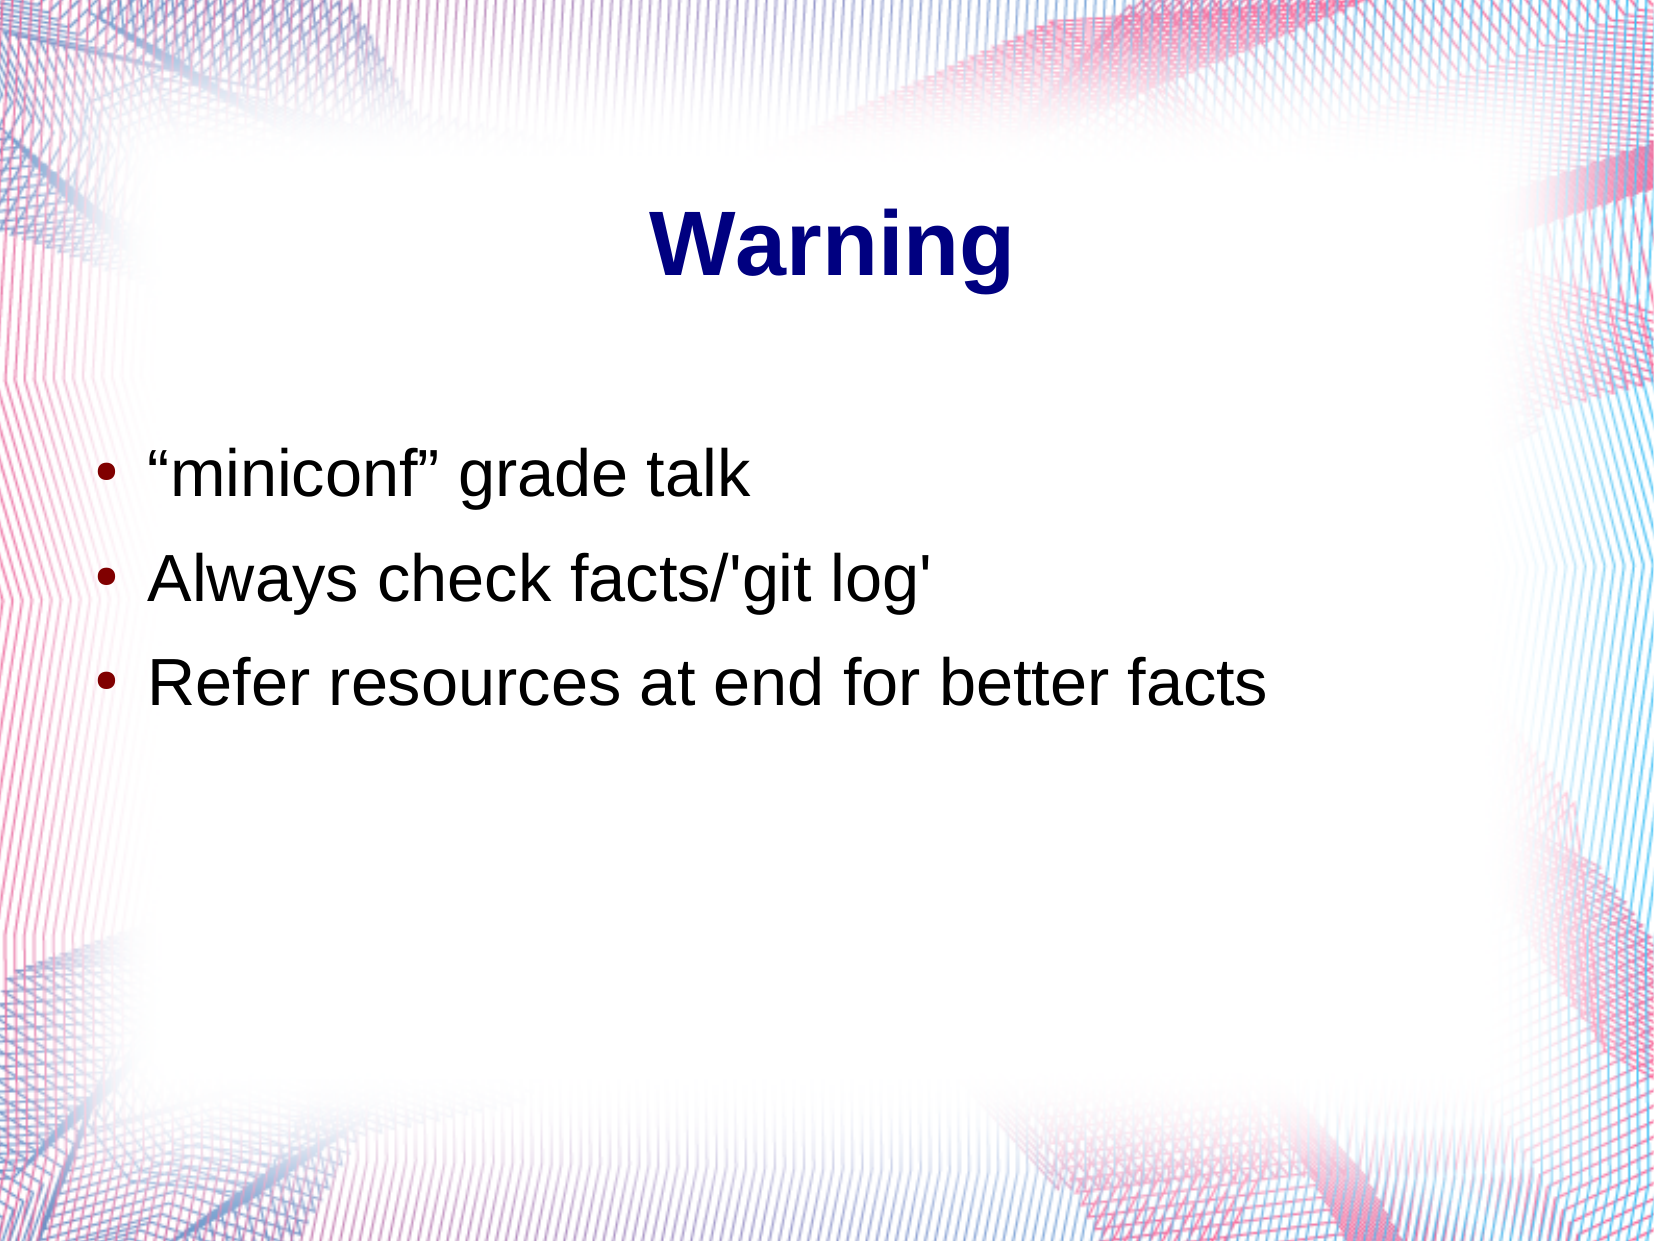

# Warning
“miniconf” grade talk
Always check facts/'git log'
Refer resources at end for better facts